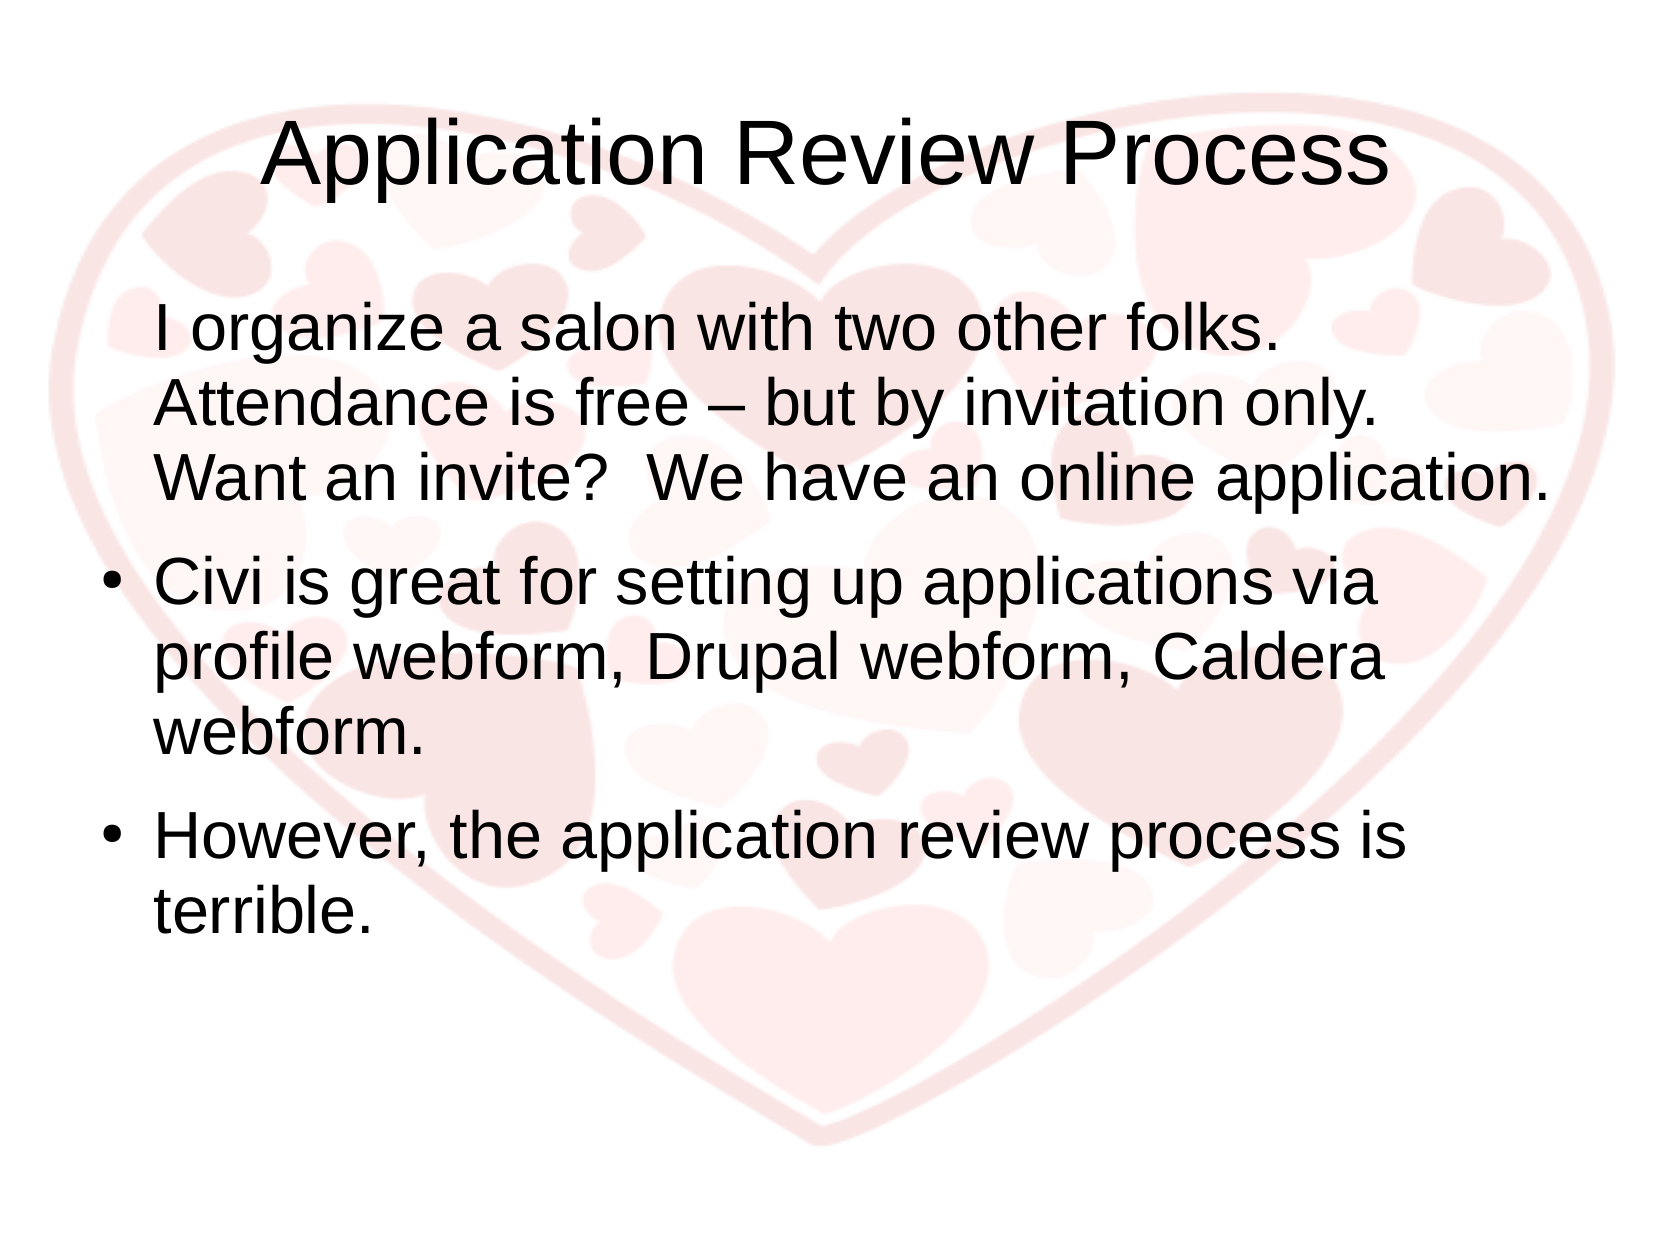

# Application Review Process
I organize a salon with two other folks. Attendance is free – but by invitation only. Want an invite? We have an online application.
Civi is great for setting up applications via profile webform, Drupal webform, Caldera webform.
However, the application review process is terrible.